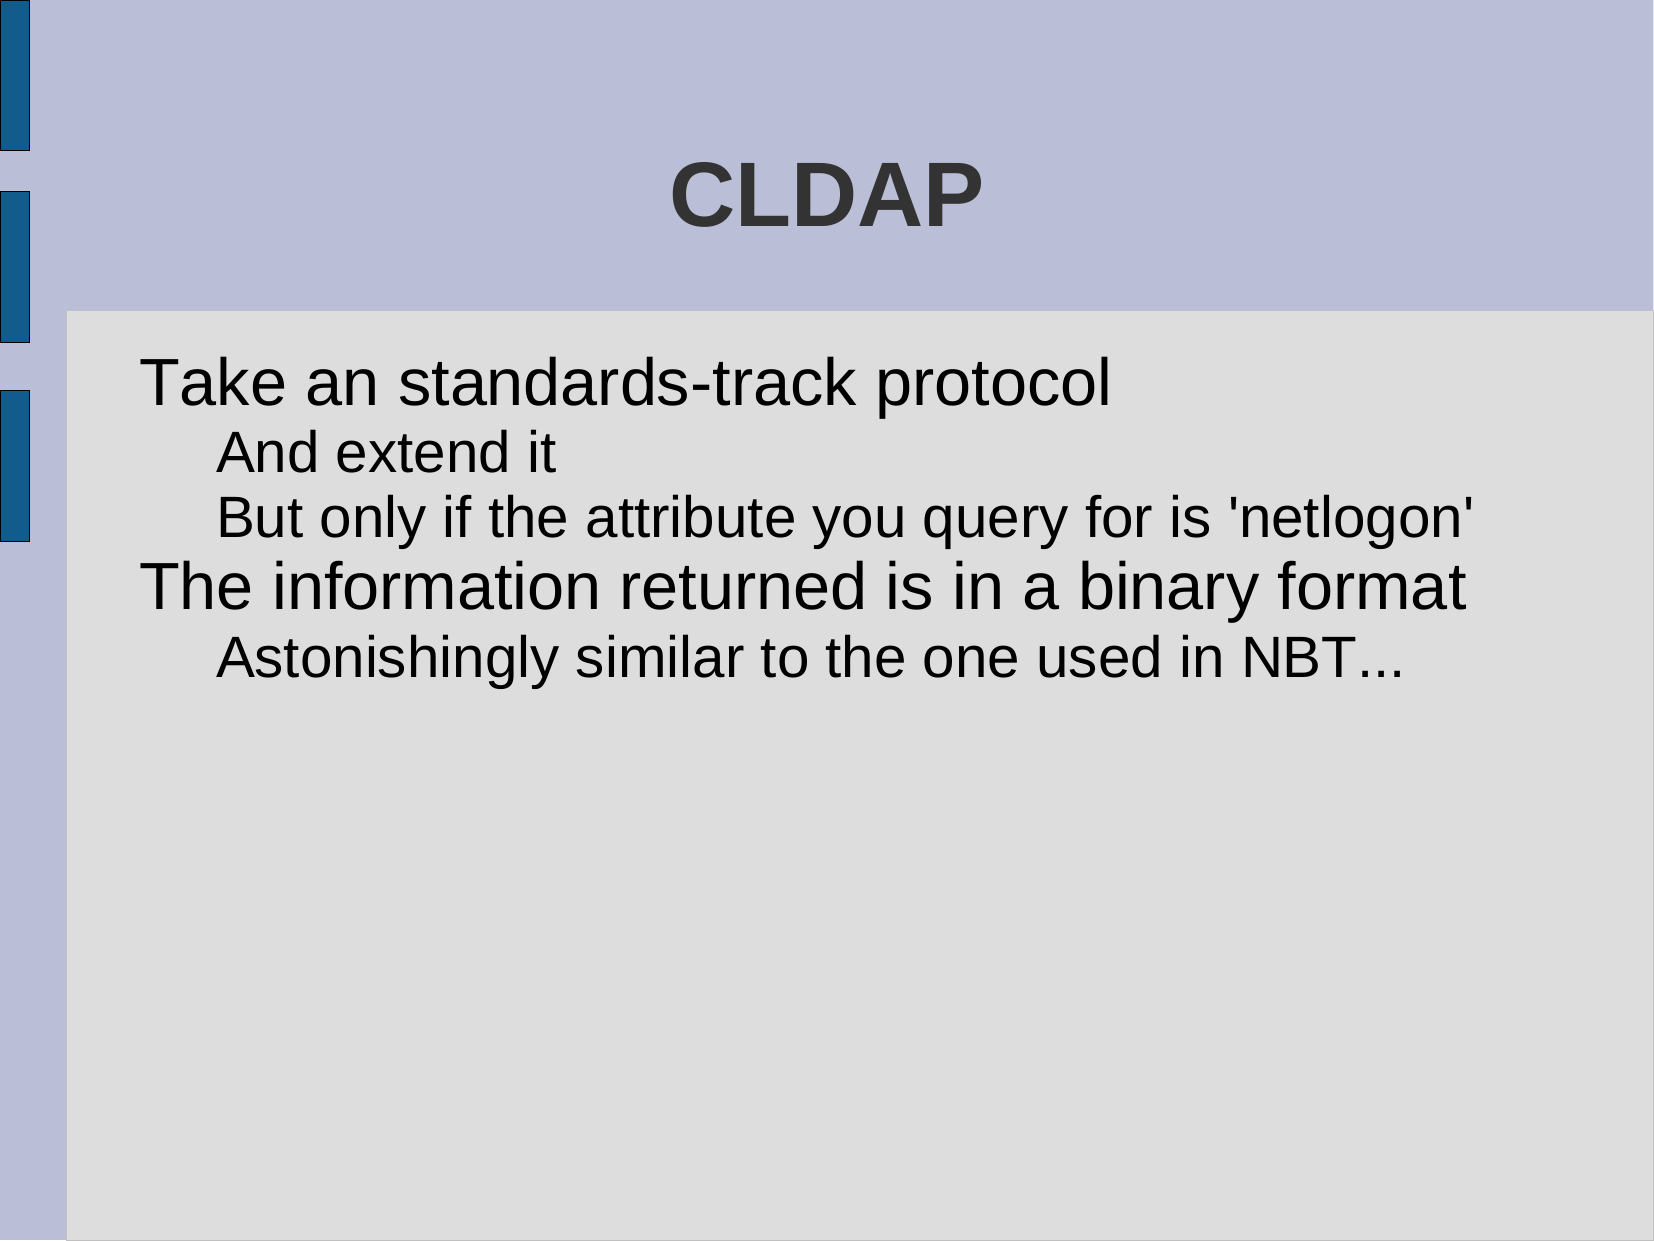

# CLDAP
Take an standards-track protocol
And extend it
But only if the attribute you query for is 'netlogon'
The information returned is in a binary format
Astonishingly similar to the one used in NBT...